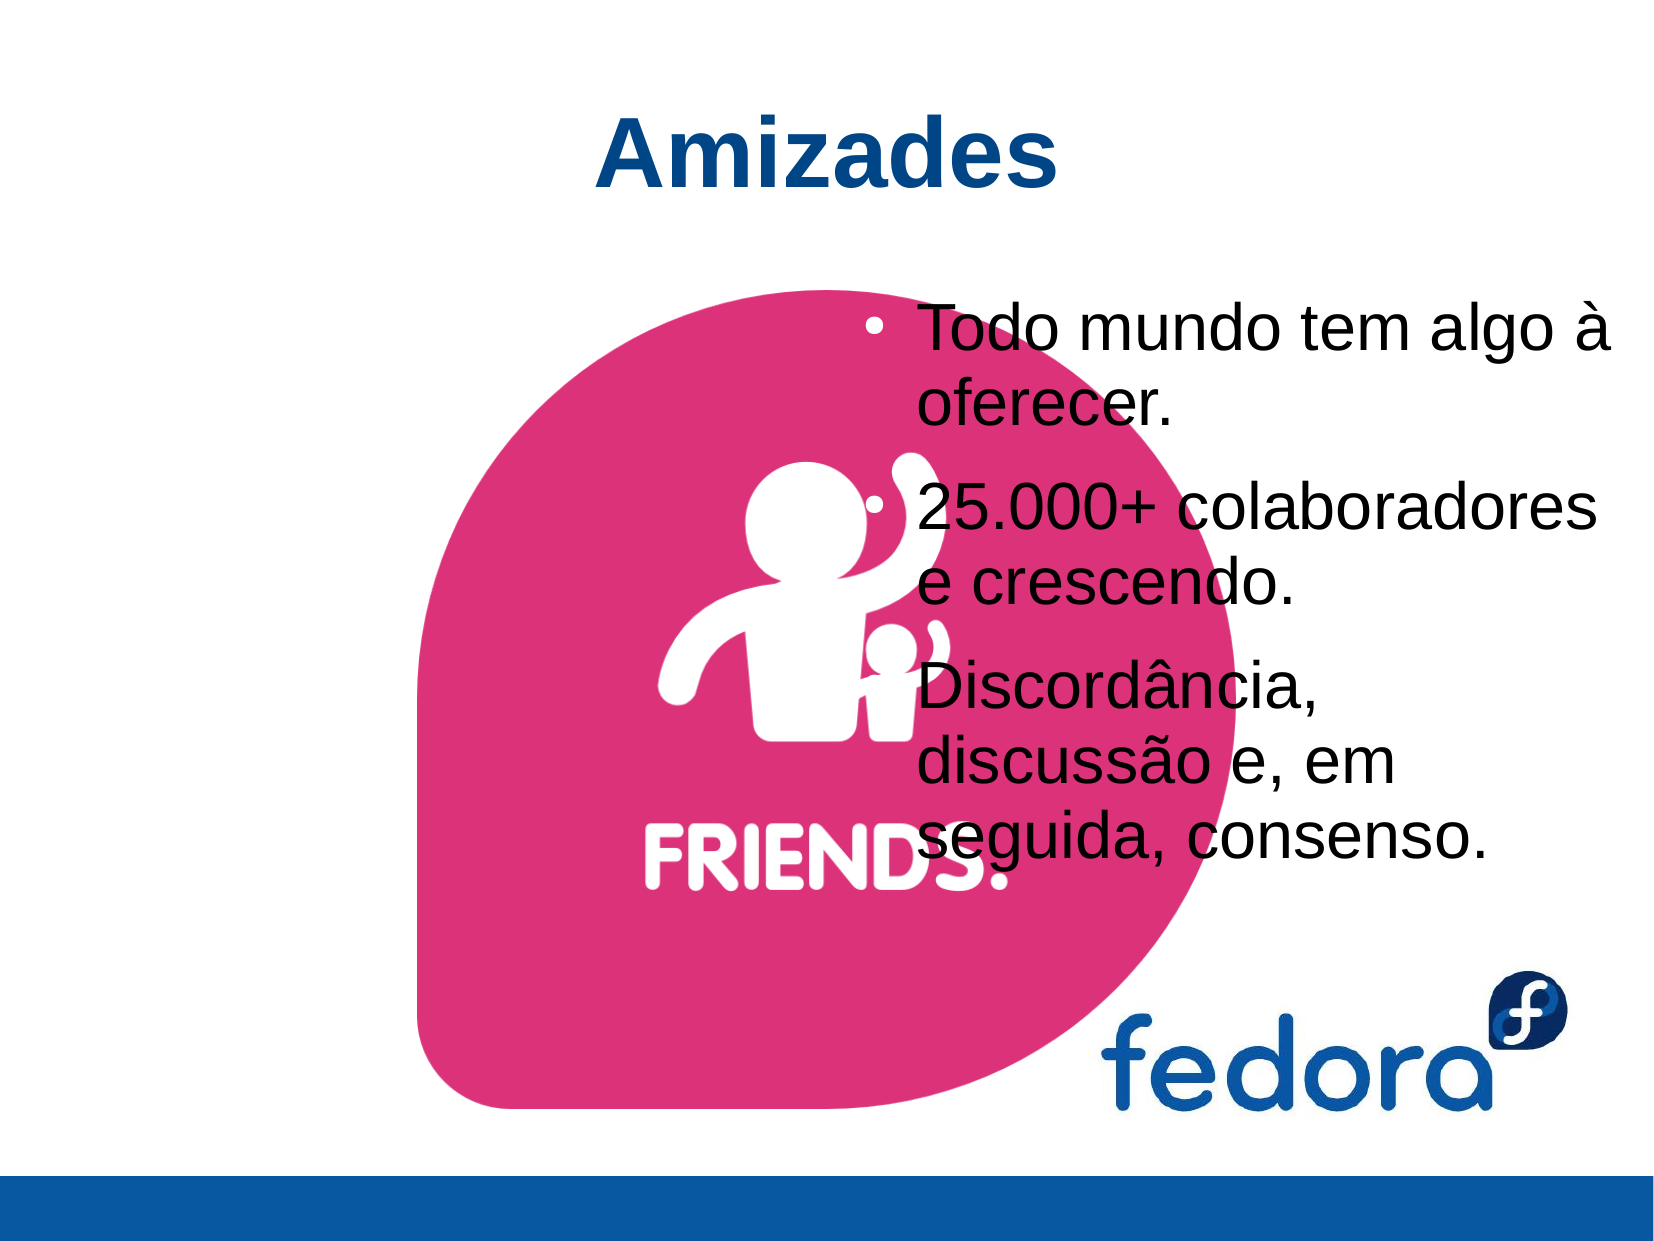

# Amizades
Todo mundo tem algo à oferecer.
25.000+ colaboradores e crescendo.
Discordância, discussão e, em seguida, consenso.